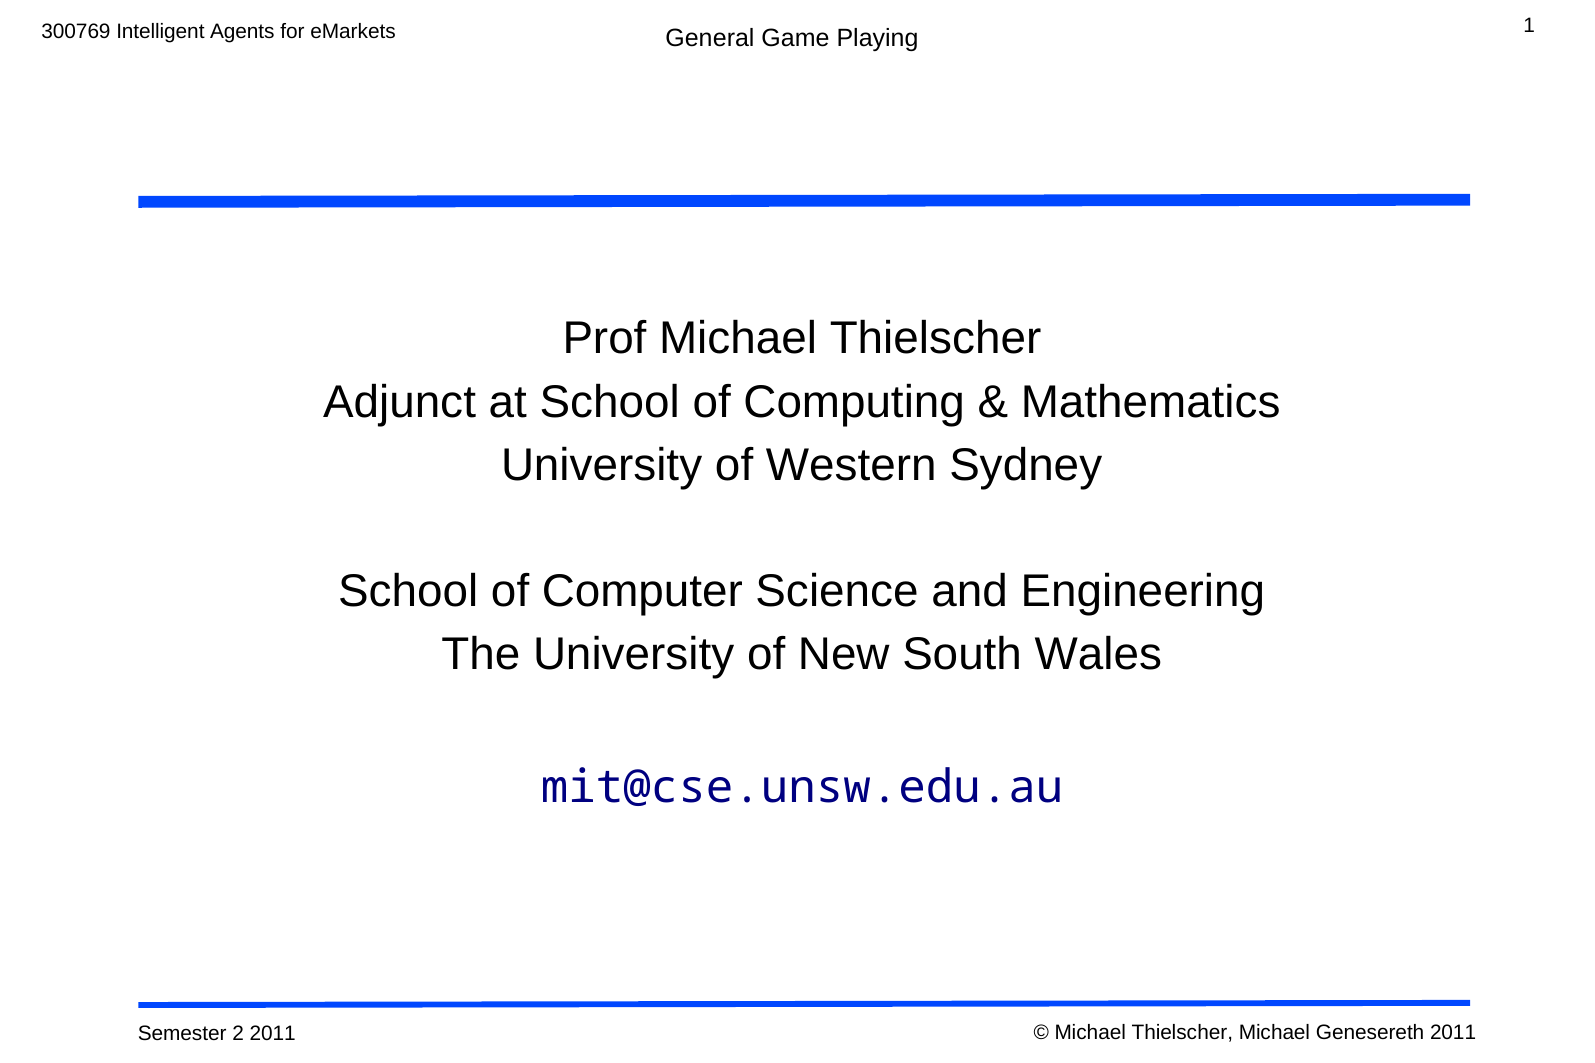

# Prof Michael Thielscher
Adjunct at School of Computing & Mathematics
University of Western Sydney
School of Computer Science and Engineering
The University of New South Wales
mit@cse.unsw.edu.au